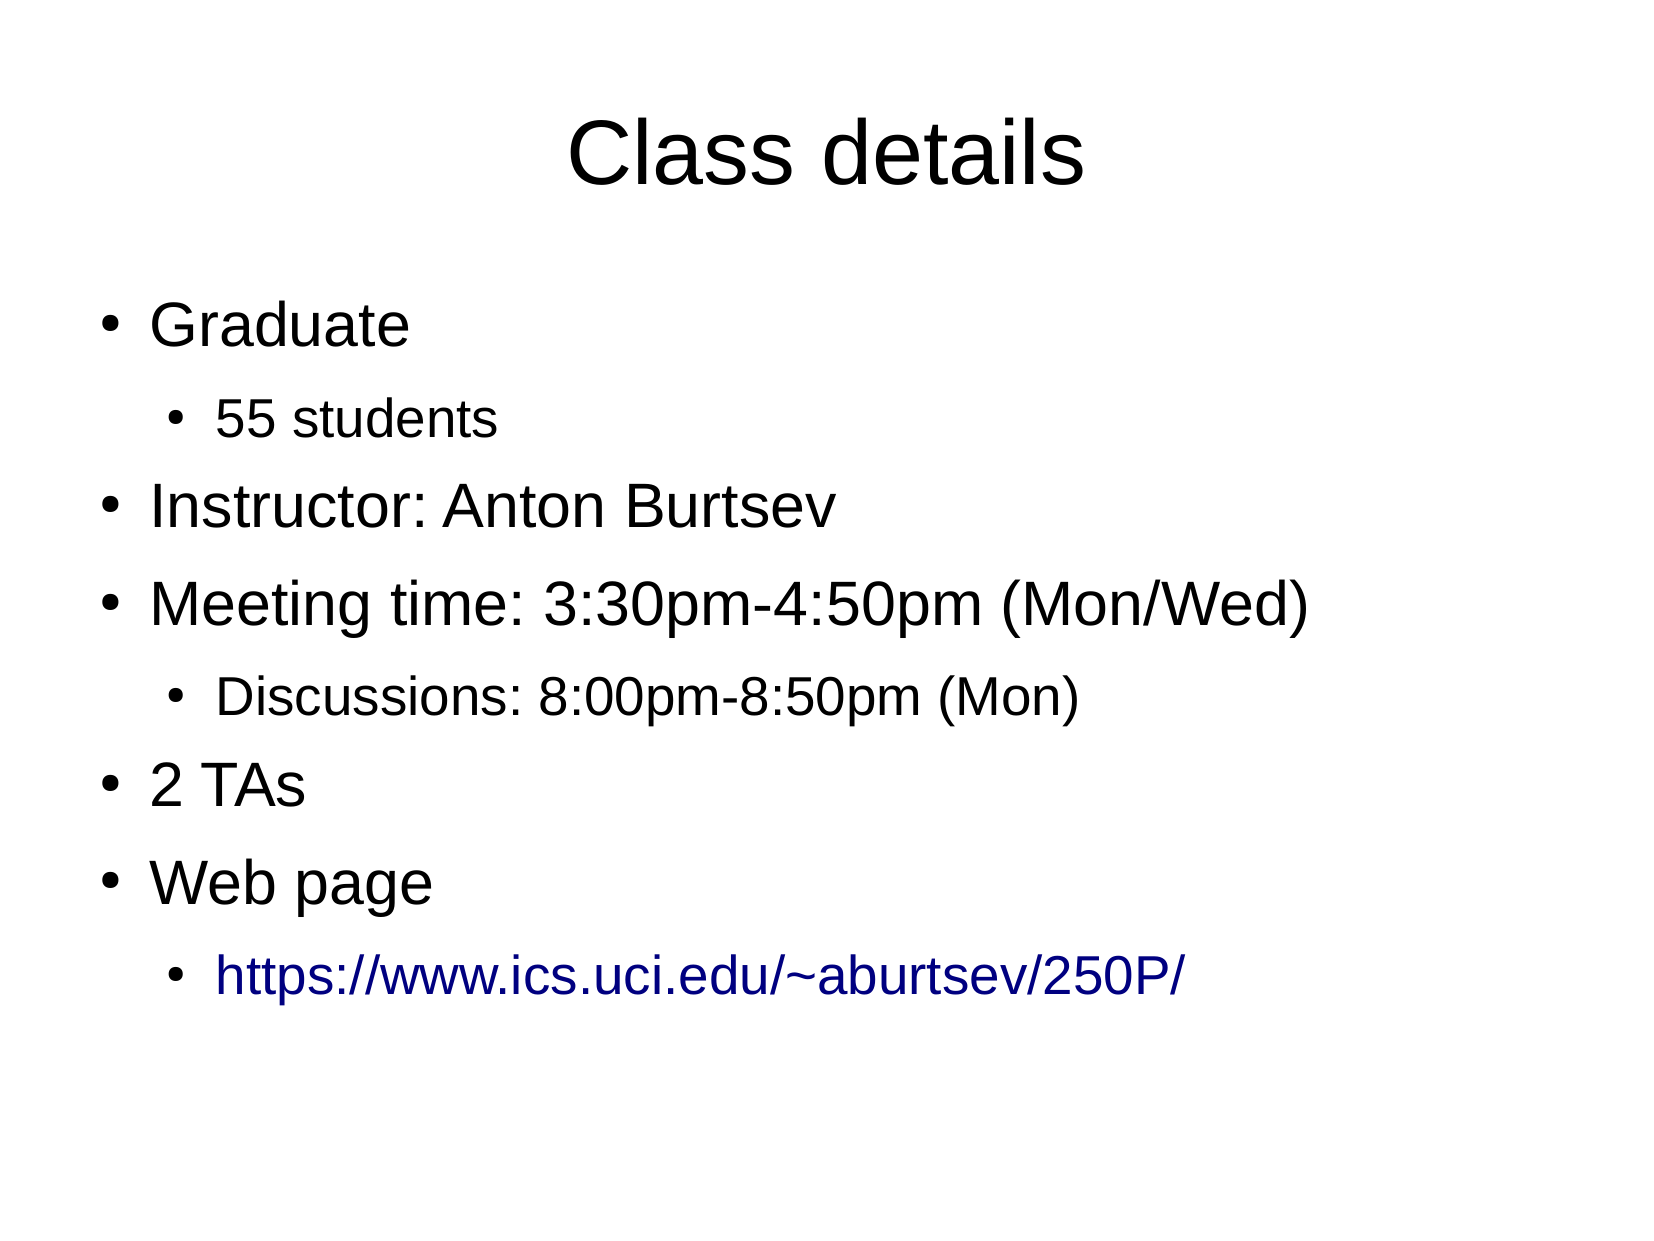

# Class details
Graduate
55 students
Instructor: Anton Burtsev
Meeting time: 3:30pm-4:50pm (Mon/Wed)
Discussions: 8:00pm-8:50pm (Mon)
2 TAs
Web page
https://www.ics.uci.edu/~aburtsev/250P/